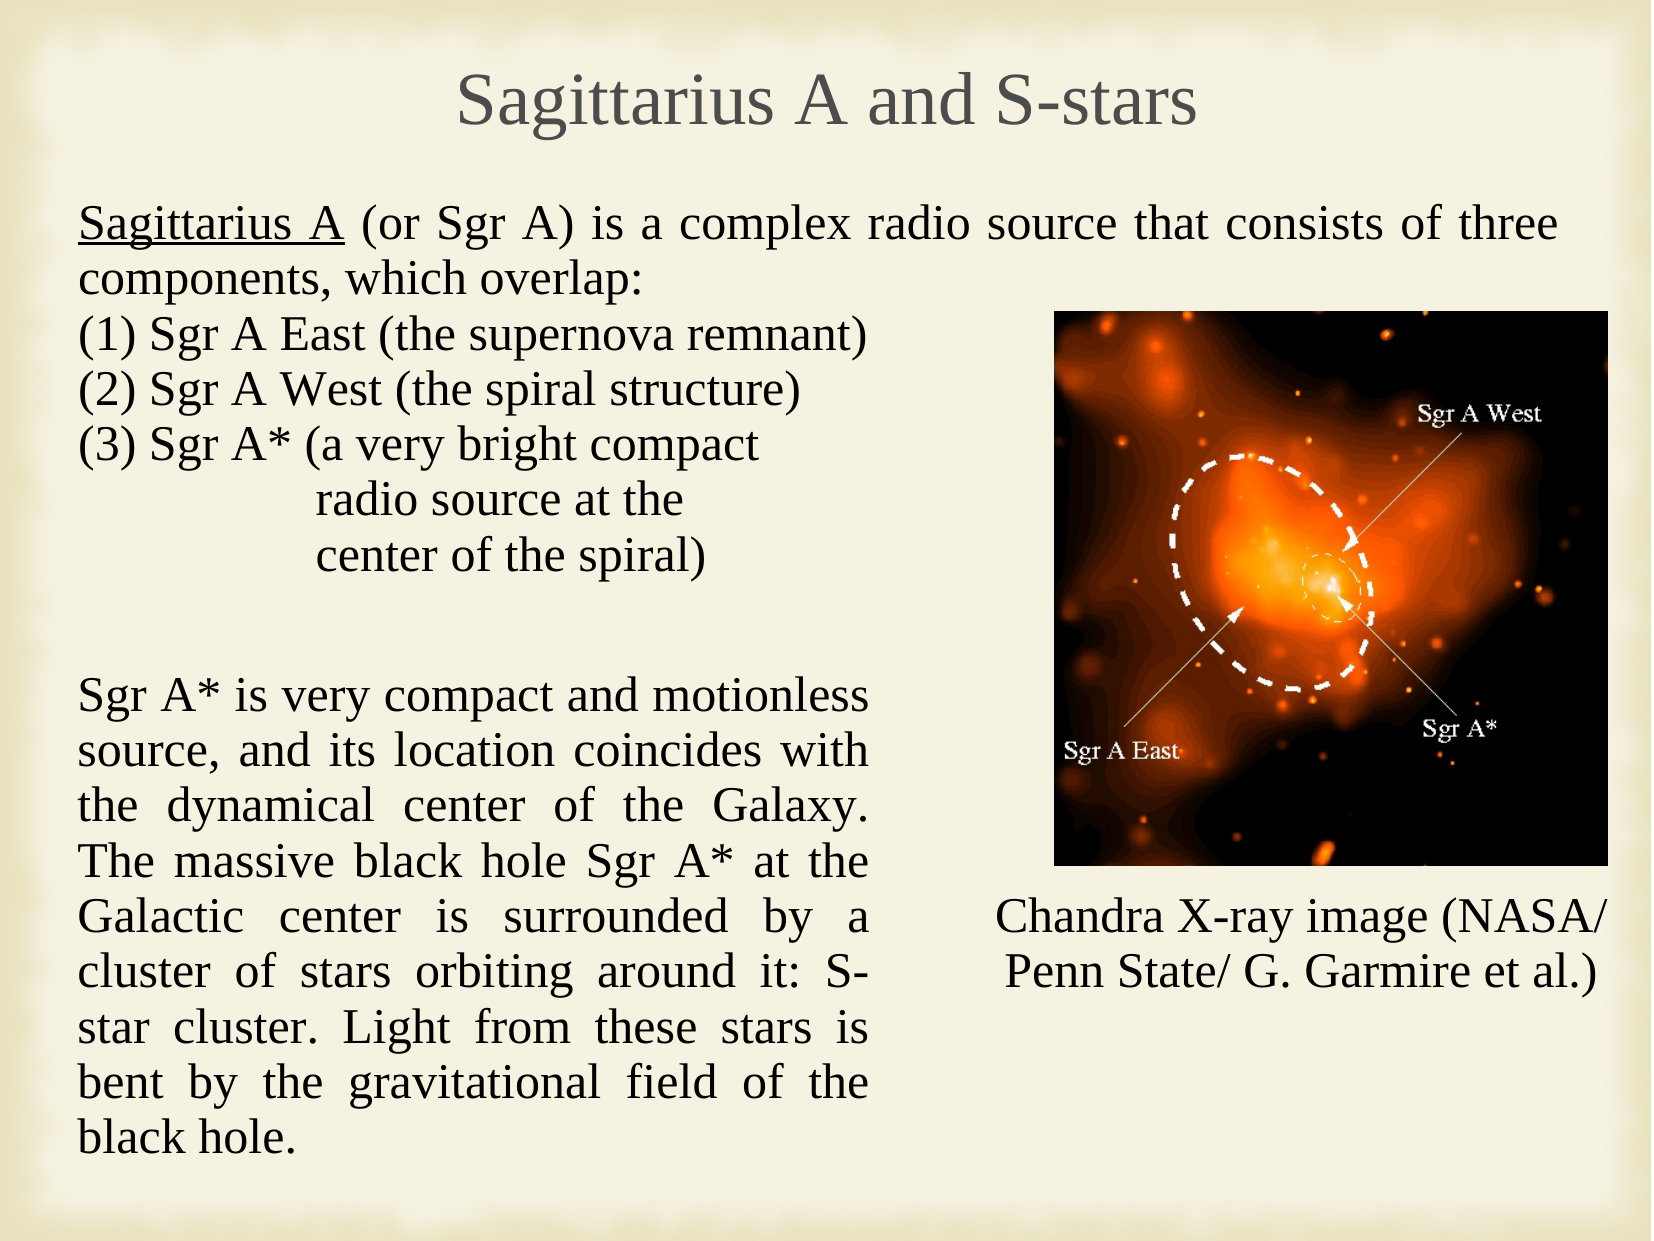

Sagittarius A and S-stars
# Sagittarius A (or Sgr A) is a complex radio source that consists of three components, which overlap:
(1) Sgr A East (the supernova remnant)
(2) Sgr A West (the spiral structure)
(3) Sgr A* (a very bright compact
 radio source at the
 center of the spiral)
Sgr A* is very compact and motionless source, and its location coincides with the dynamical center of the Galaxy. The massive black hole Sgr A* at the Galactic center is surrounded by a cluster of stars orbiting around it: S-star cluster. Light from these stars is bent by the gravitational field of the black hole.
Chandra X-ray image (NASA/ Penn State/ G. Garmire et al.)